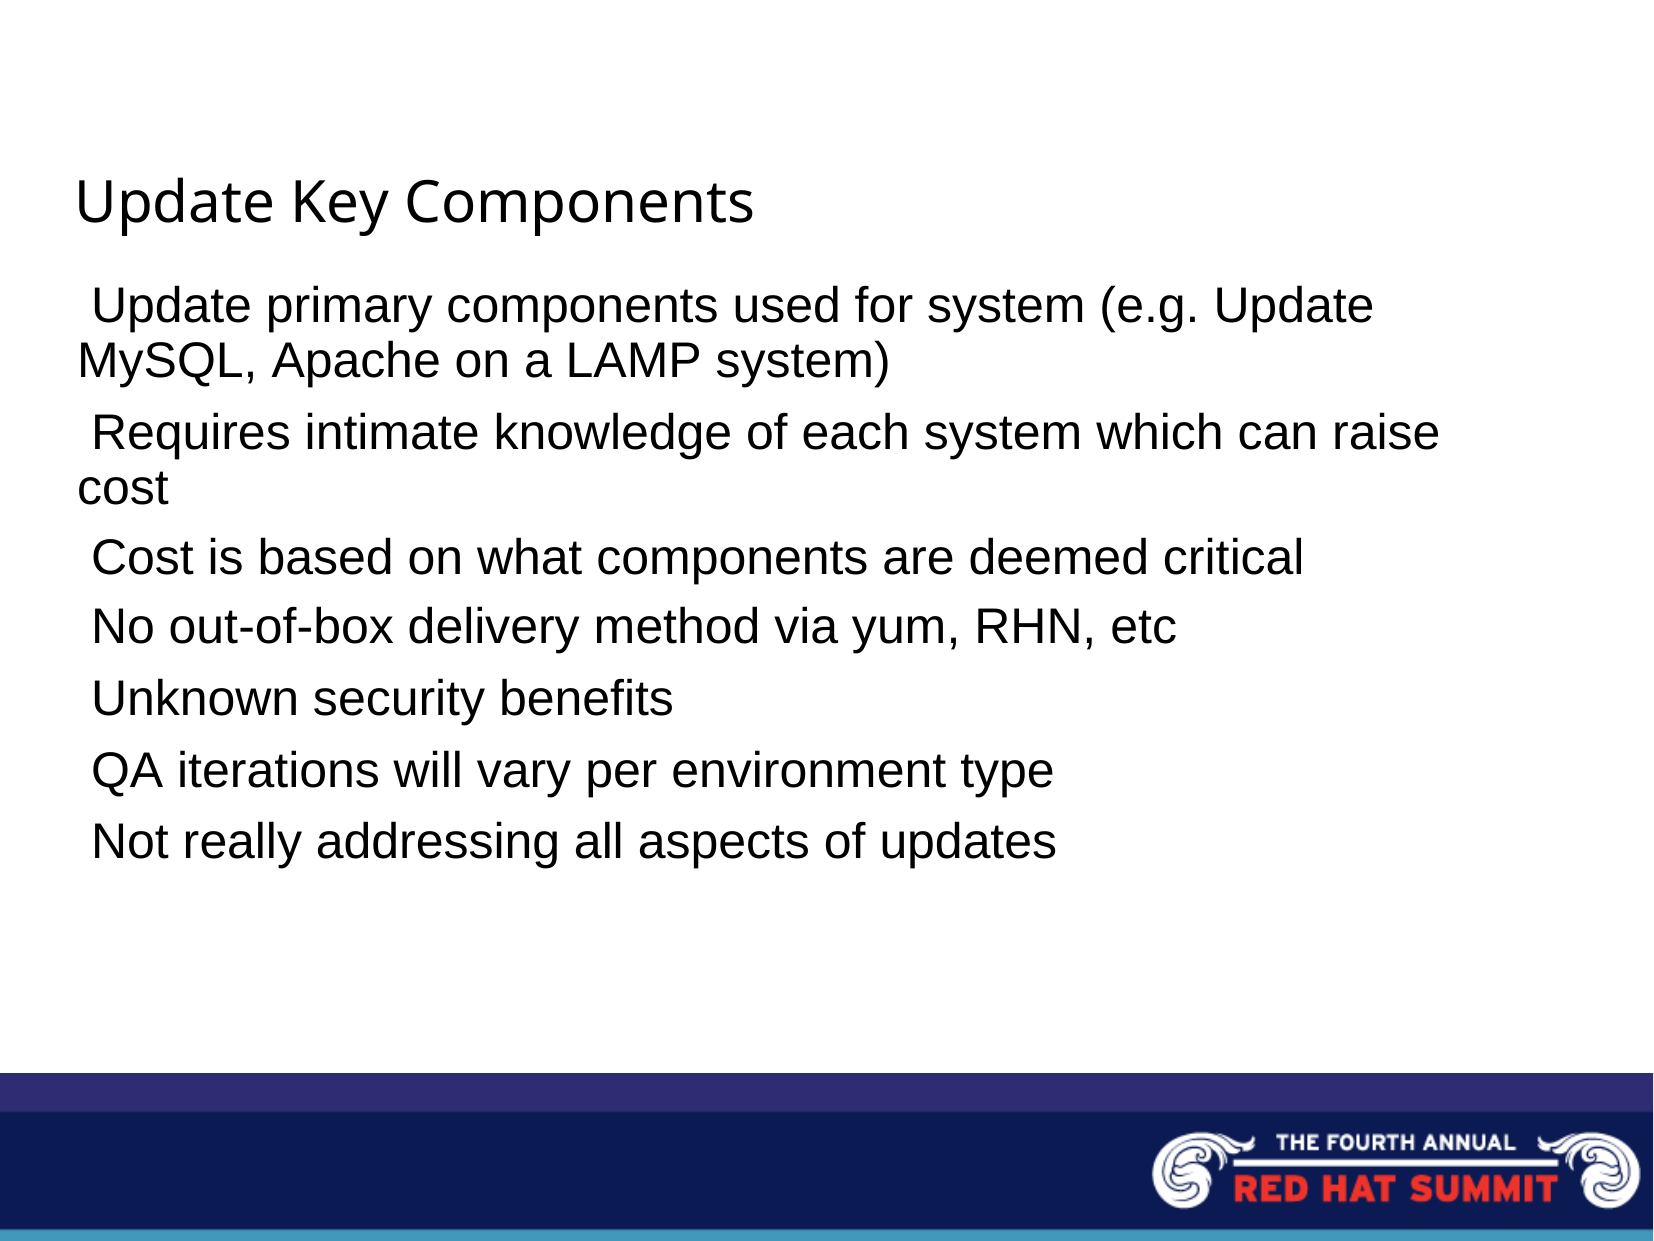

# Update Key Components
 Update primary components used for system (e.g. Update MySQL, Apache on a LAMP system)
 Requires intimate knowledge of each system which can raise cost
 Cost is based on what components are deemed critical
 No out-of-box delivery method via yum, RHN, etc
 Unknown security benefits
 QA iterations will vary per environment type
 Not really addressing all aspects of updates